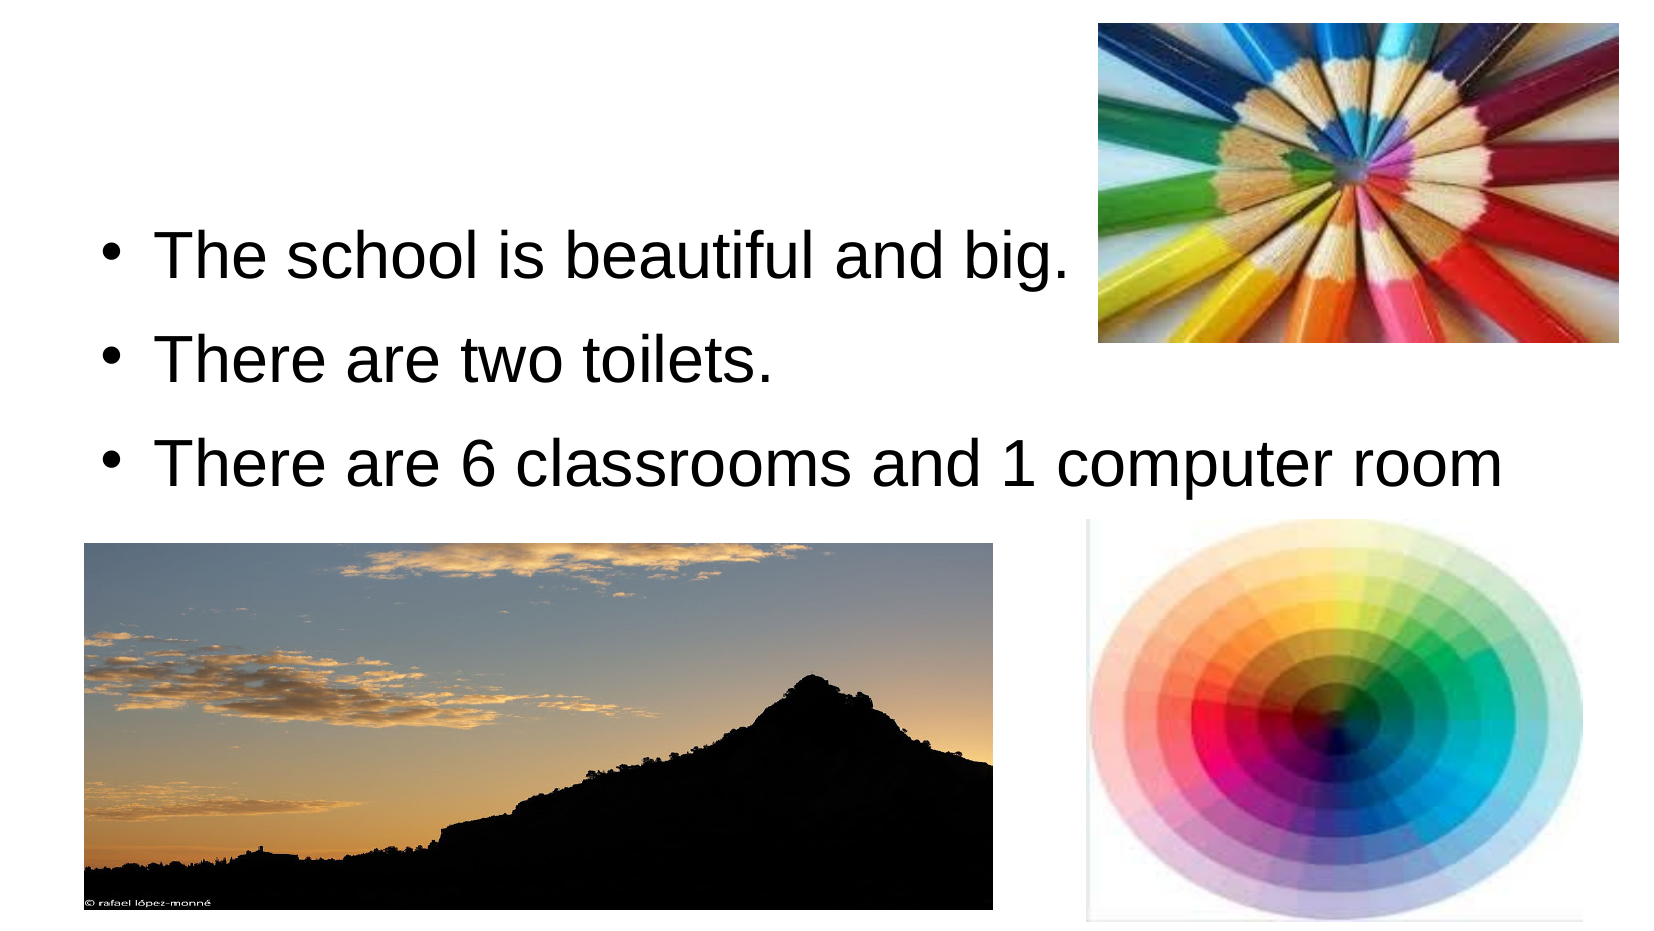

The school is beautiful and big.
There are two toilets.
There are 6 classrooms and 1 computer room